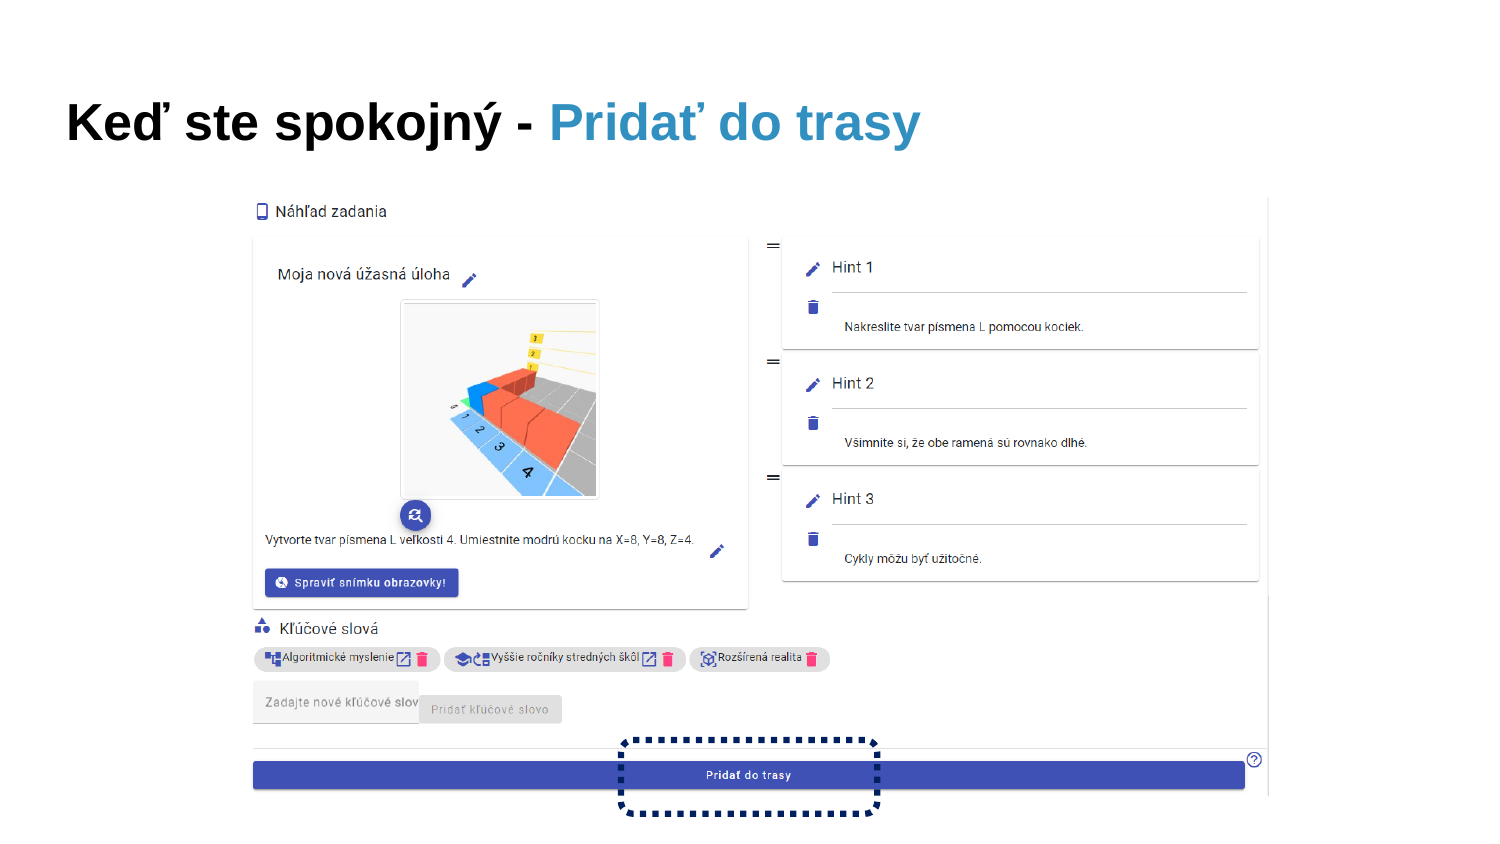

# Keď ste spokojný - Pridať do trasy